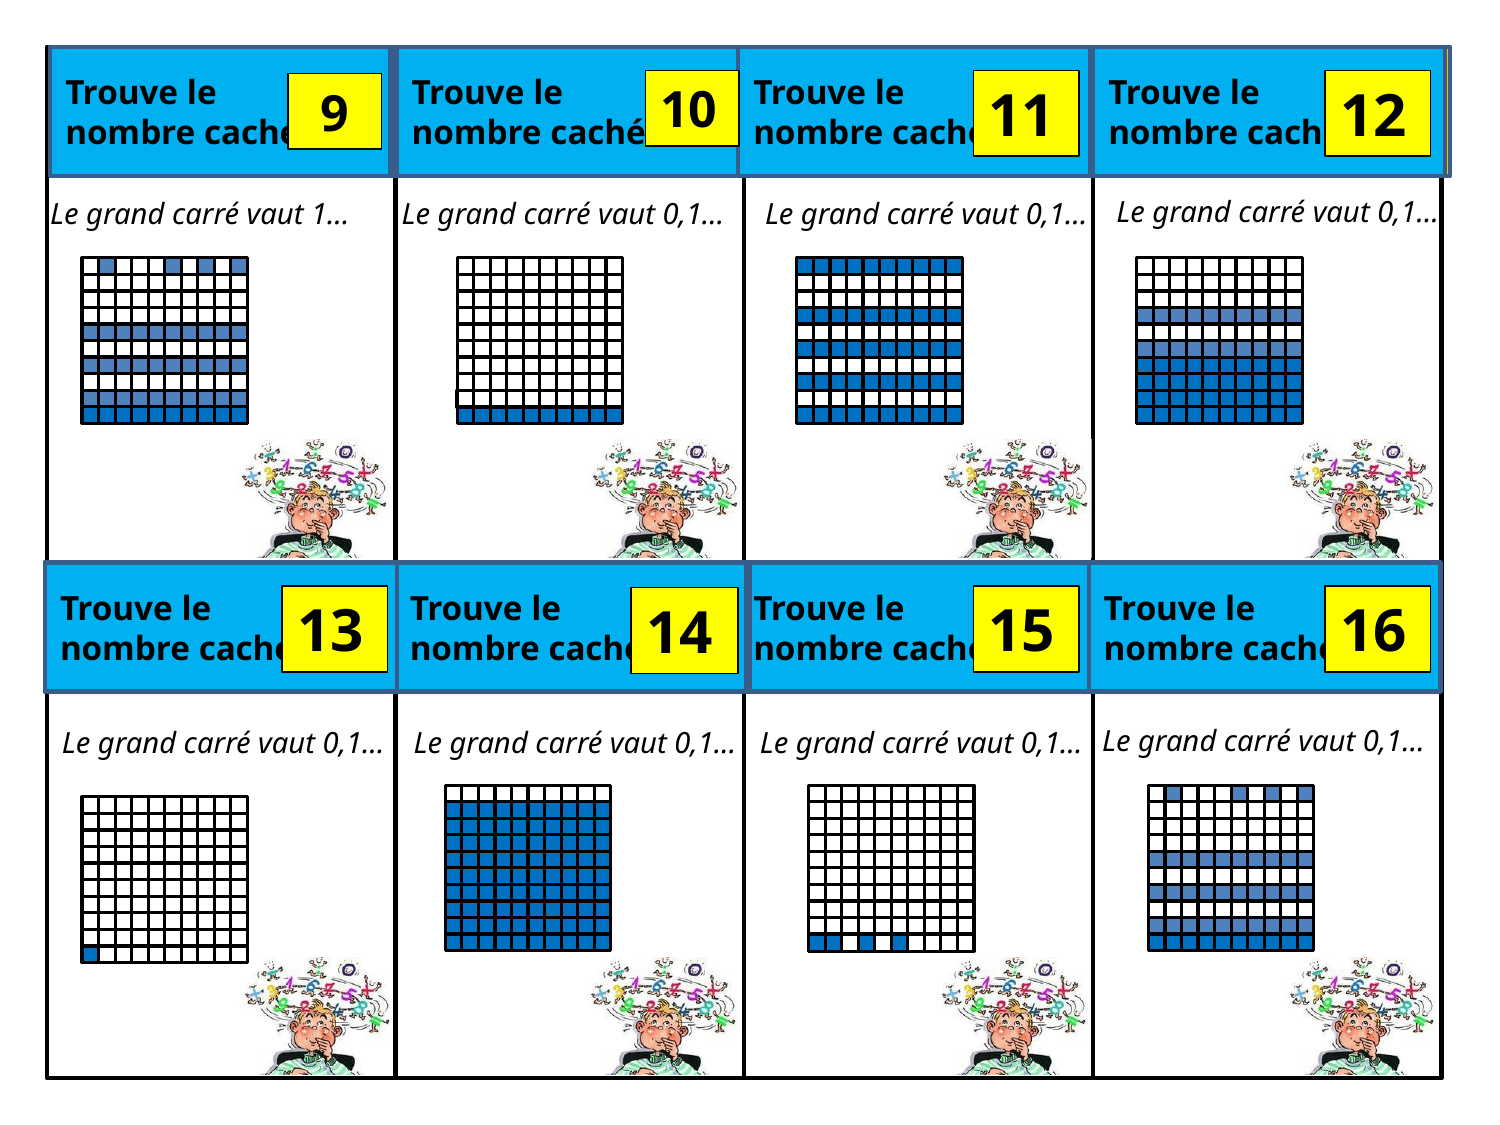

Trouve le nombre caché
Trouve le
nombre caché
Trouve le nombre caché
Trouve le nombre caché
Trouve le nombre caché
Trouve le
nombre caché
Trouve le nombre caché
Trouve le nombre caché
Trouve le
nombre caché
Trouve le nombre caché
Trouve le nombre caché
Trouve le nombre caché
Trouve le nombre caché
Trouve le
nombre caché
Trouve le nombre caché
Trouve le nombre caché
9
10
11
12
13
15
16
14
9
Le grand carré vaut 0,1…
Le grand carré vaut 1…
Le grand carré vaut 0,1…
Le grand carré vaut 0,1…
Trouve le nombre caché
Trouve le nombre caché
Trouve le
nombre caché
Trouve le nombre caché
Trouve le nombre caché
Trouve le
nombre caché
Trouve le nombre caché
Trouve le
nombre caché
Trouve le
nombre caché
Le grand carré vaut 0,1…
Le grand carré vaut 0,1…
Le grand carré vaut 0,1…
Le grand carré vaut 0,1…